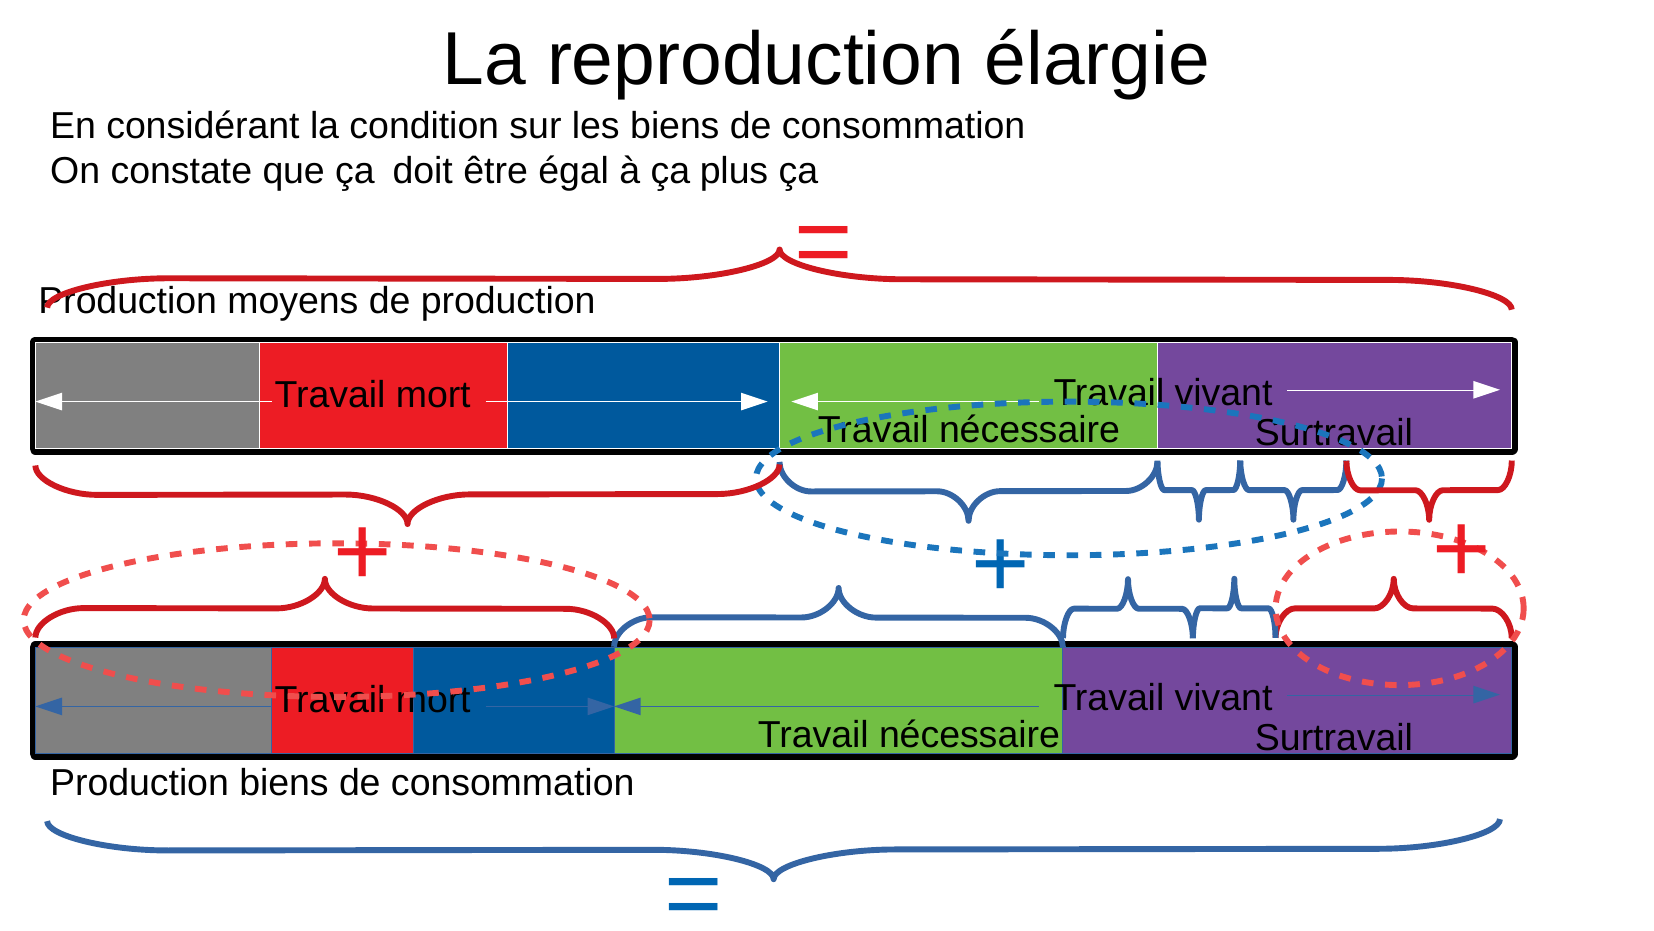

# La reproduction élargie
En considérant la condition sur les biens de consommation
On constate que ça
doit être égal à ça
plus ça
=
Production moyens de production
Travail vivant
Travail mort
Travail nécessaire
Surtravail
+
+
+
Travail vivant
Travail mort
Travail nécessaire
Surtravail
Production biens de consommation
=